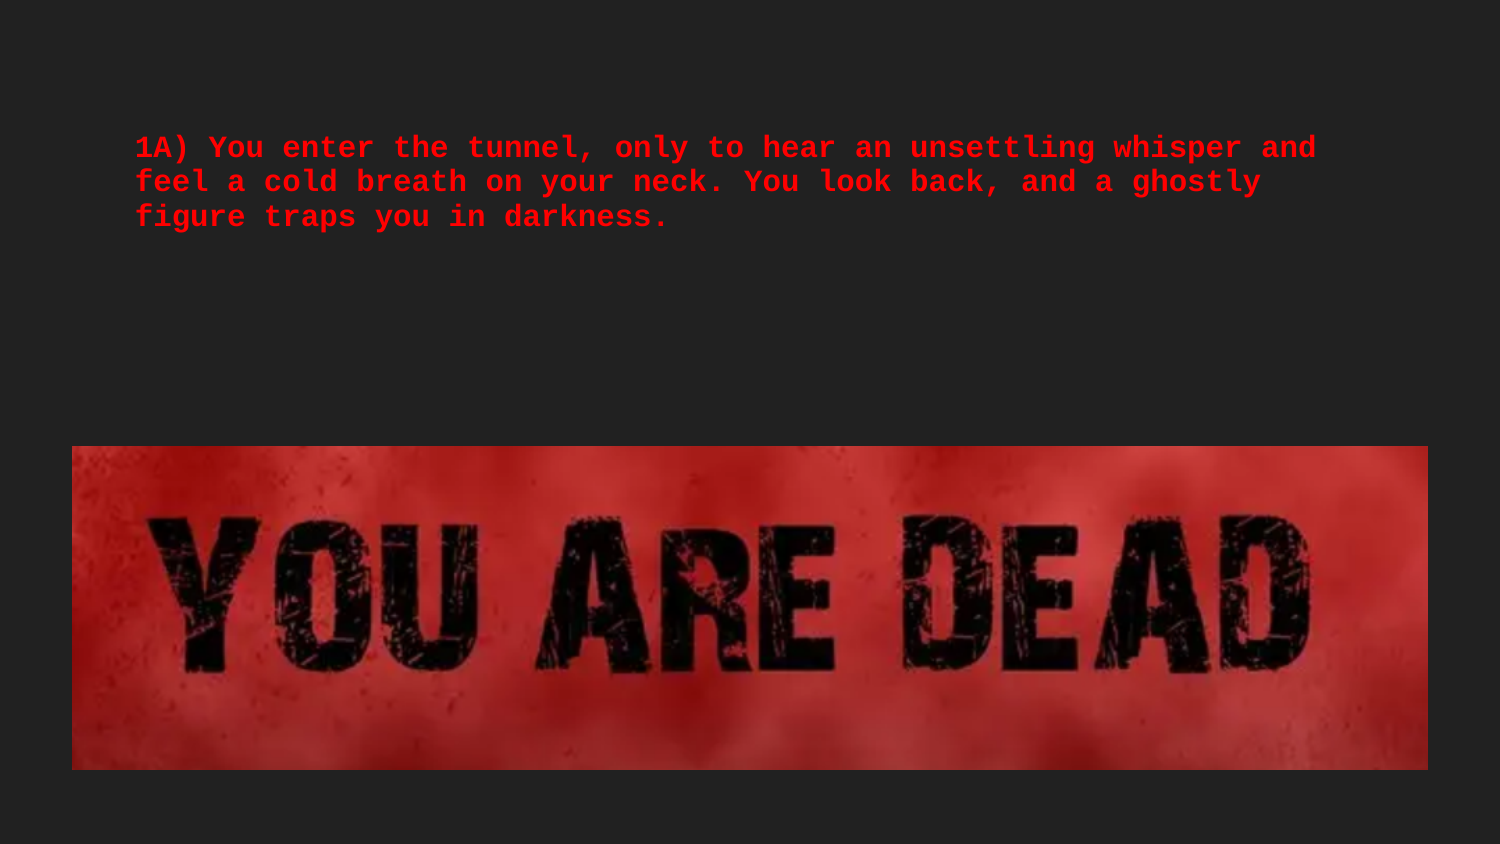

# 1A) You enter the tunnel, only to hear an unsettling whisper and feel a cold breath on your neck. You look back, and a ghostly figure traps you in darkness.